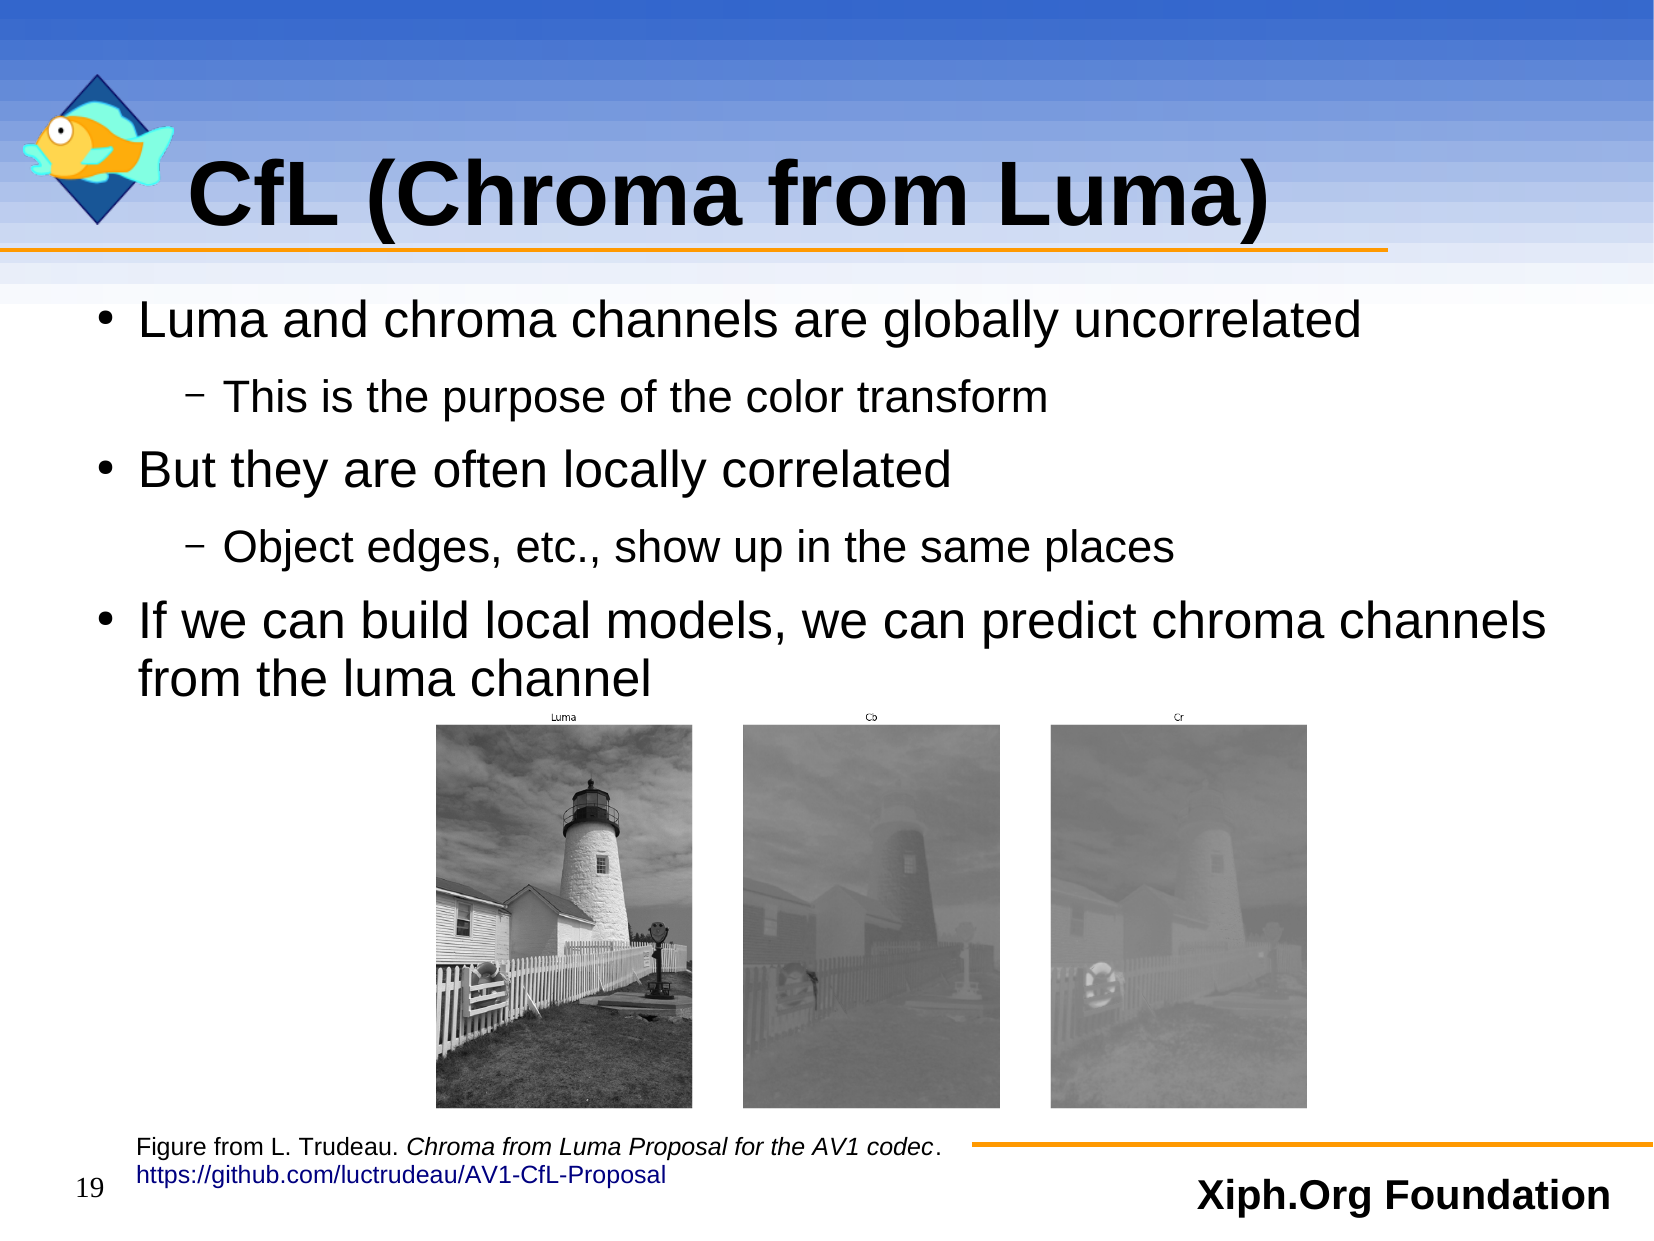

# CfL (Chroma from Luma)
Luma and chroma channels are globally uncorrelated
This is the purpose of the color transform
But they are often locally correlated
Object edges, etc., show up in the same places
If we can build local models, we can predict chroma channels from the luma channel
Figure from L. Trudeau. Chroma from Luma Proposal for the AV1 codec. https://github.com/luctrudeau/AV1-CfL-Proposal
19